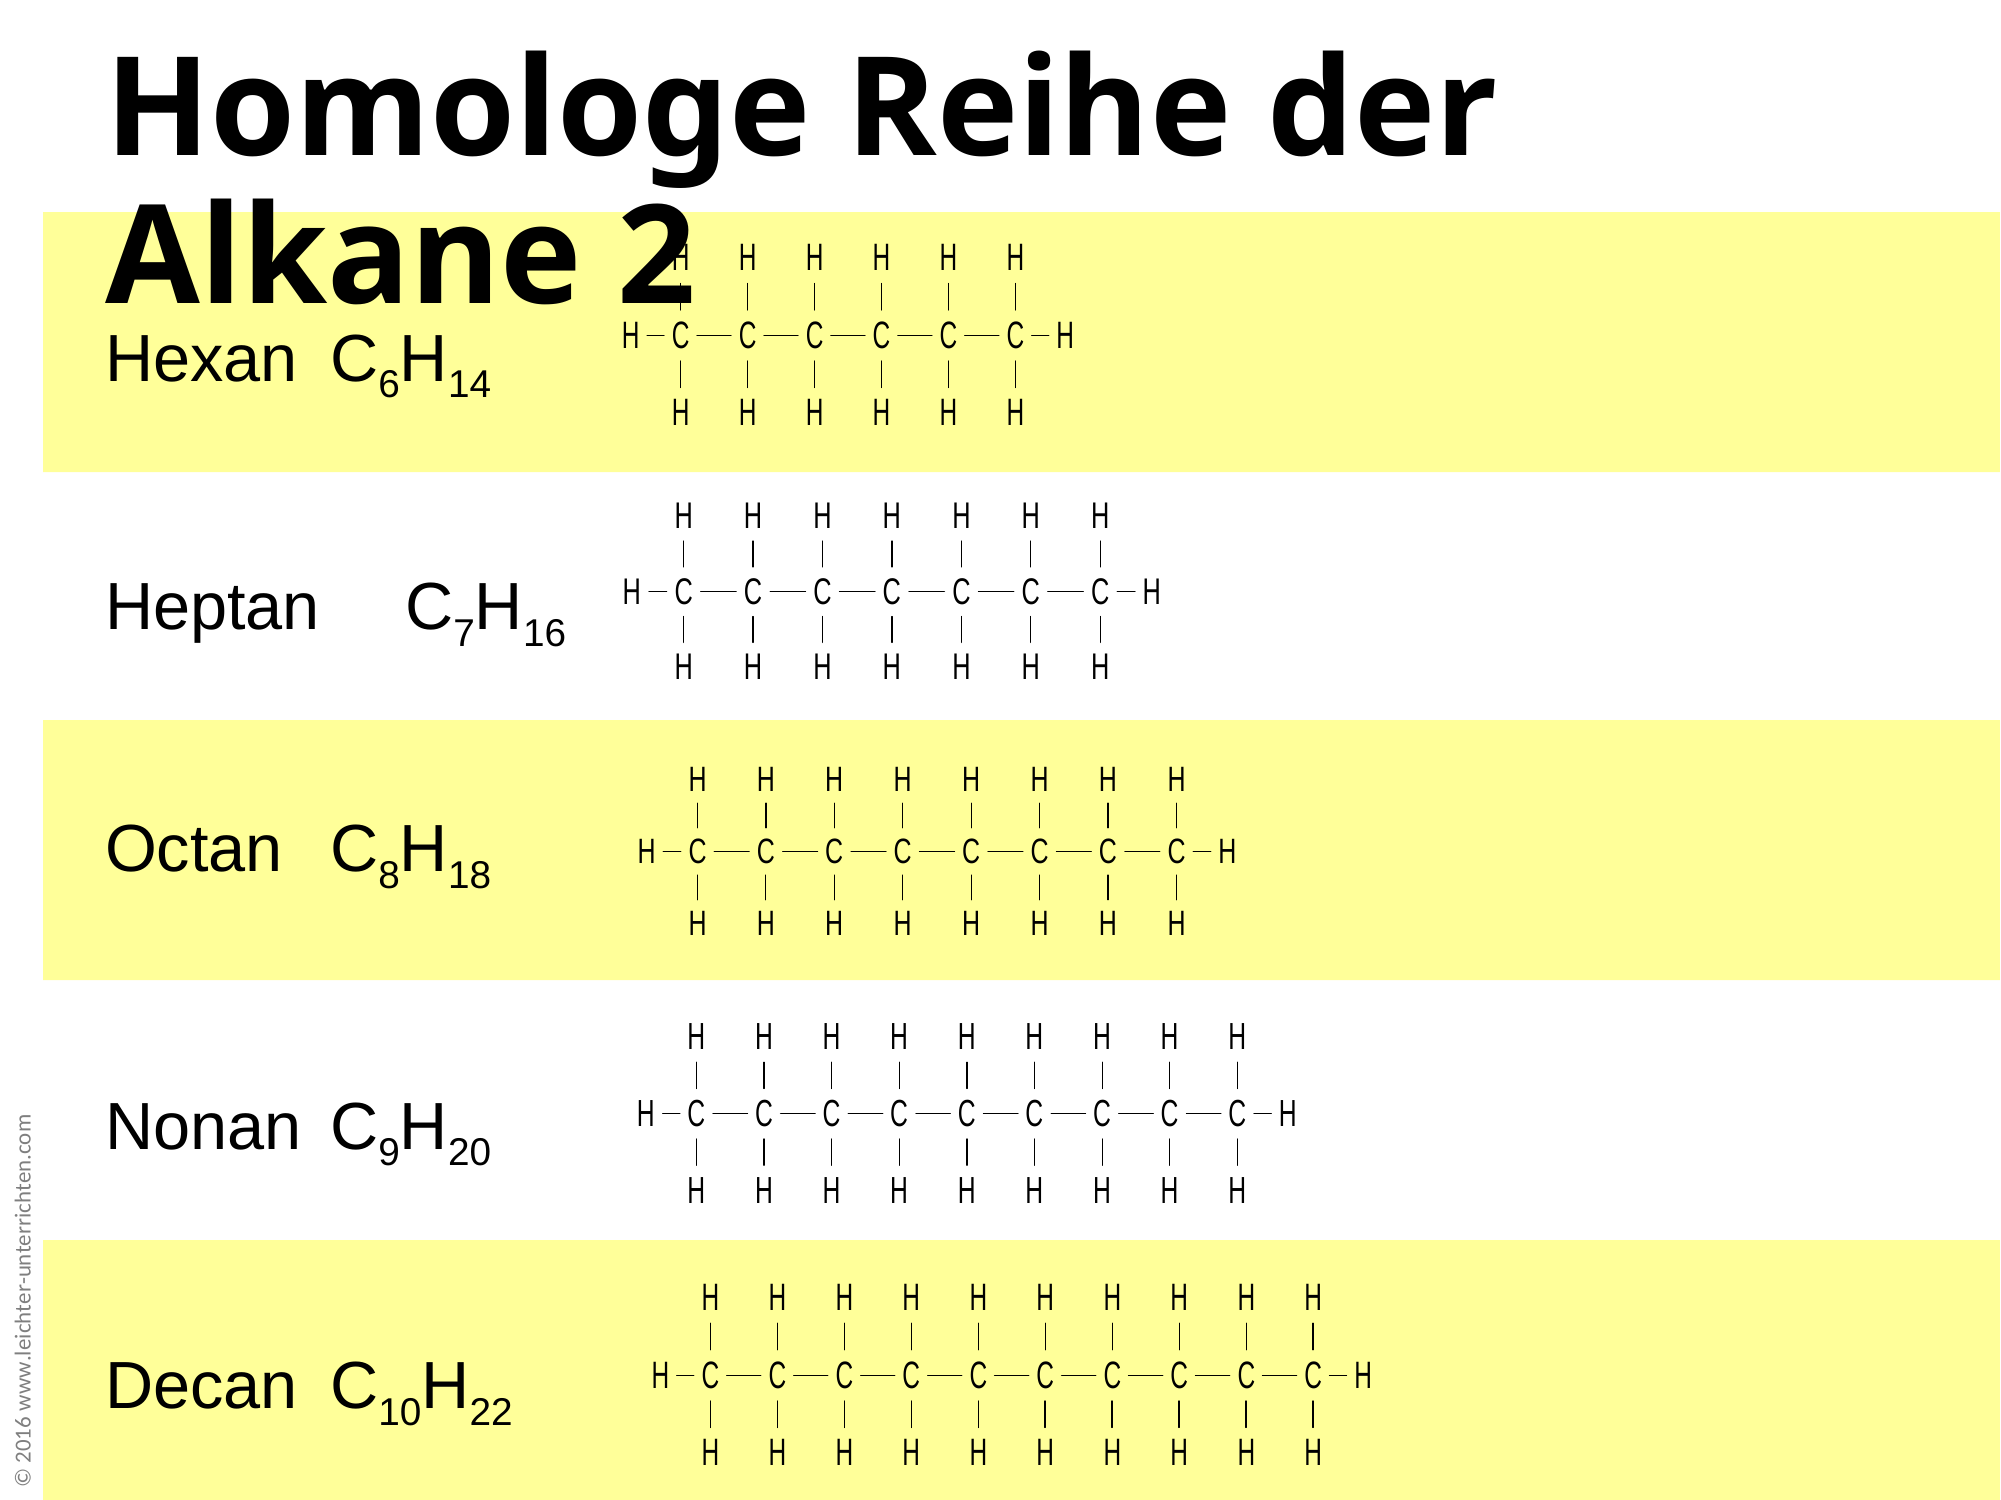

# Homologe Reihe der Alkane 2
Hexan 	C6H14
Heptan 	C7H16
Octan 	C8H18
Nonan 	C9H20
Decan 	C10H22